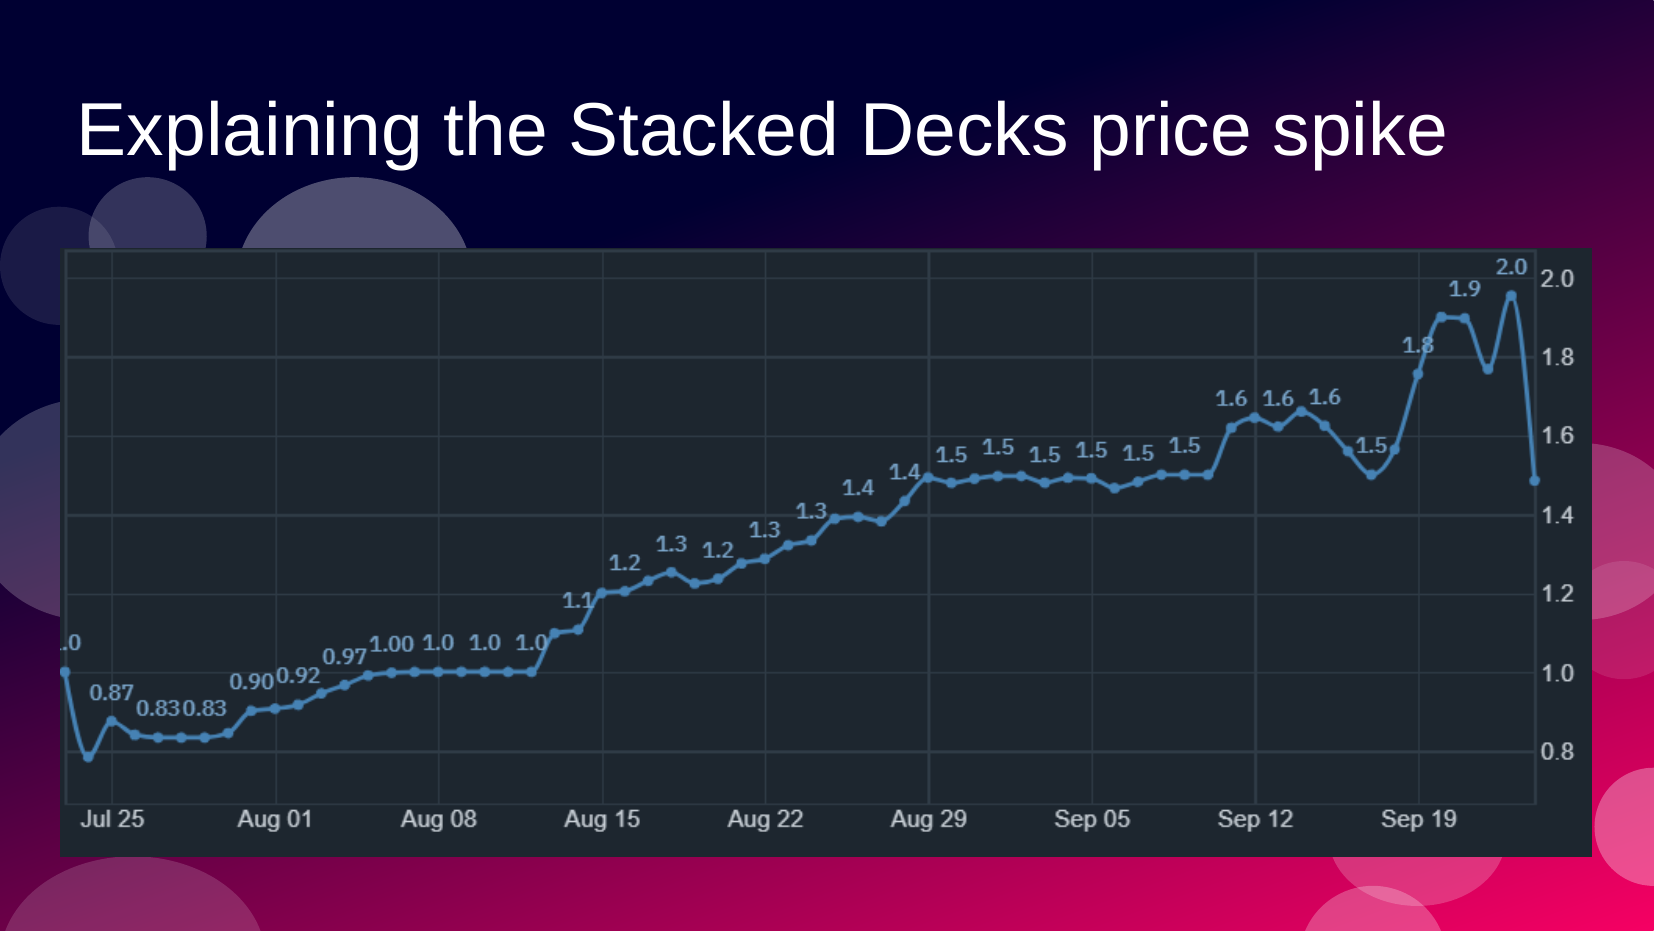

# Explaining the Stacked Decks price spike